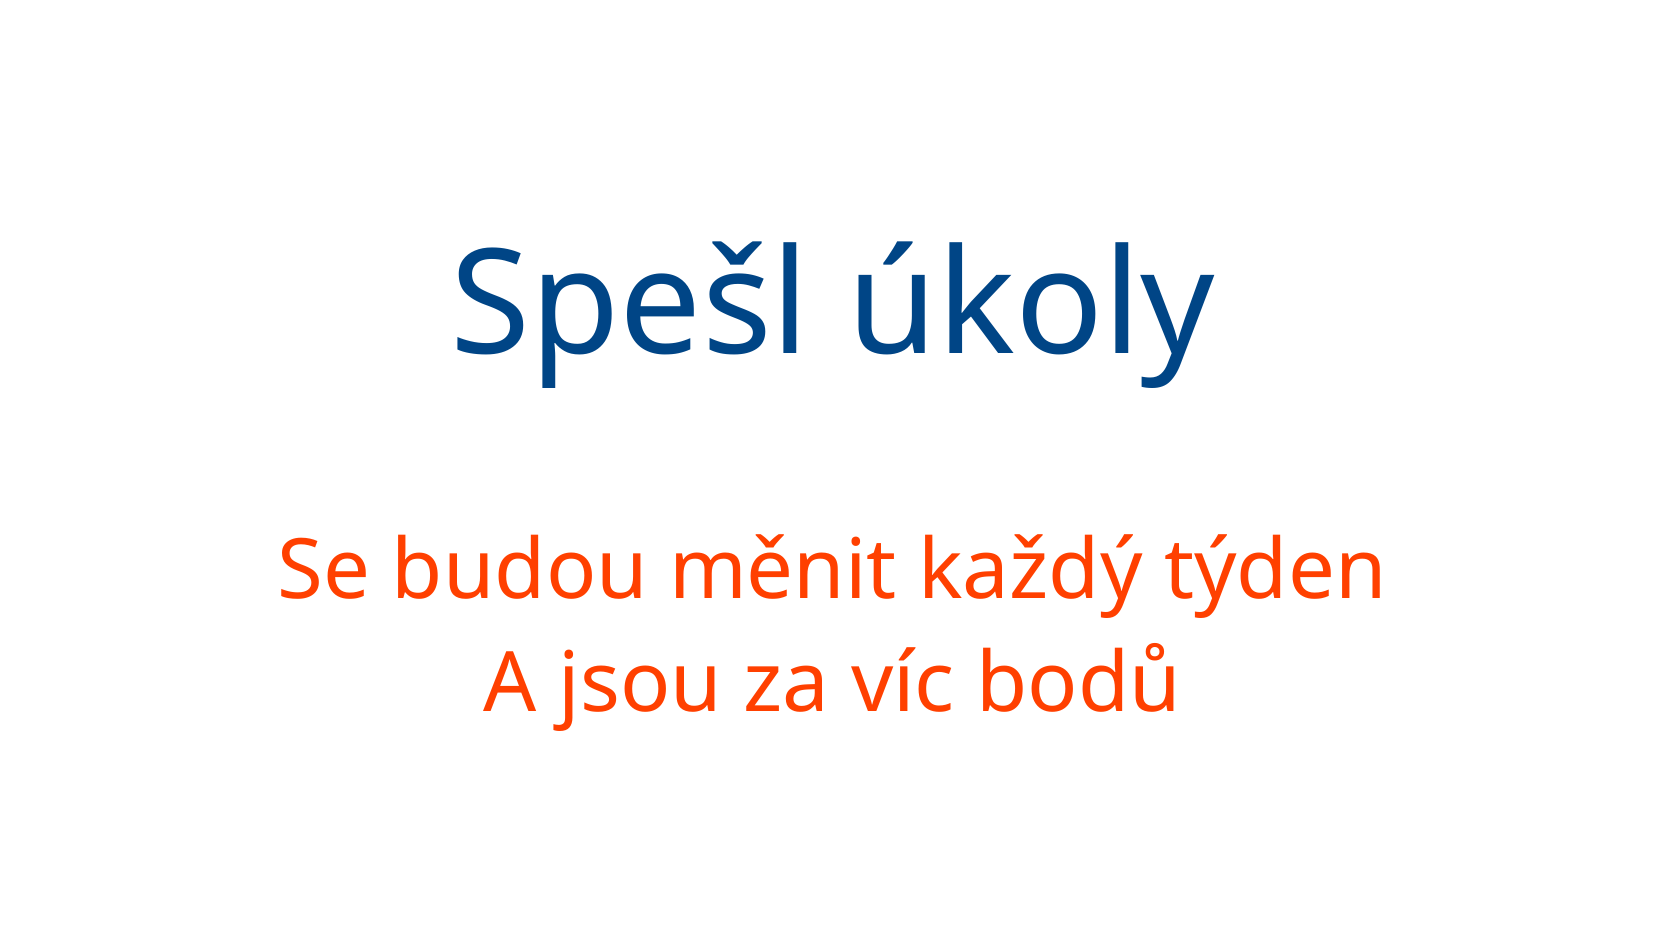

# Spešl úkoly
Se budou měnit každý týden
A jsou za víc bodů